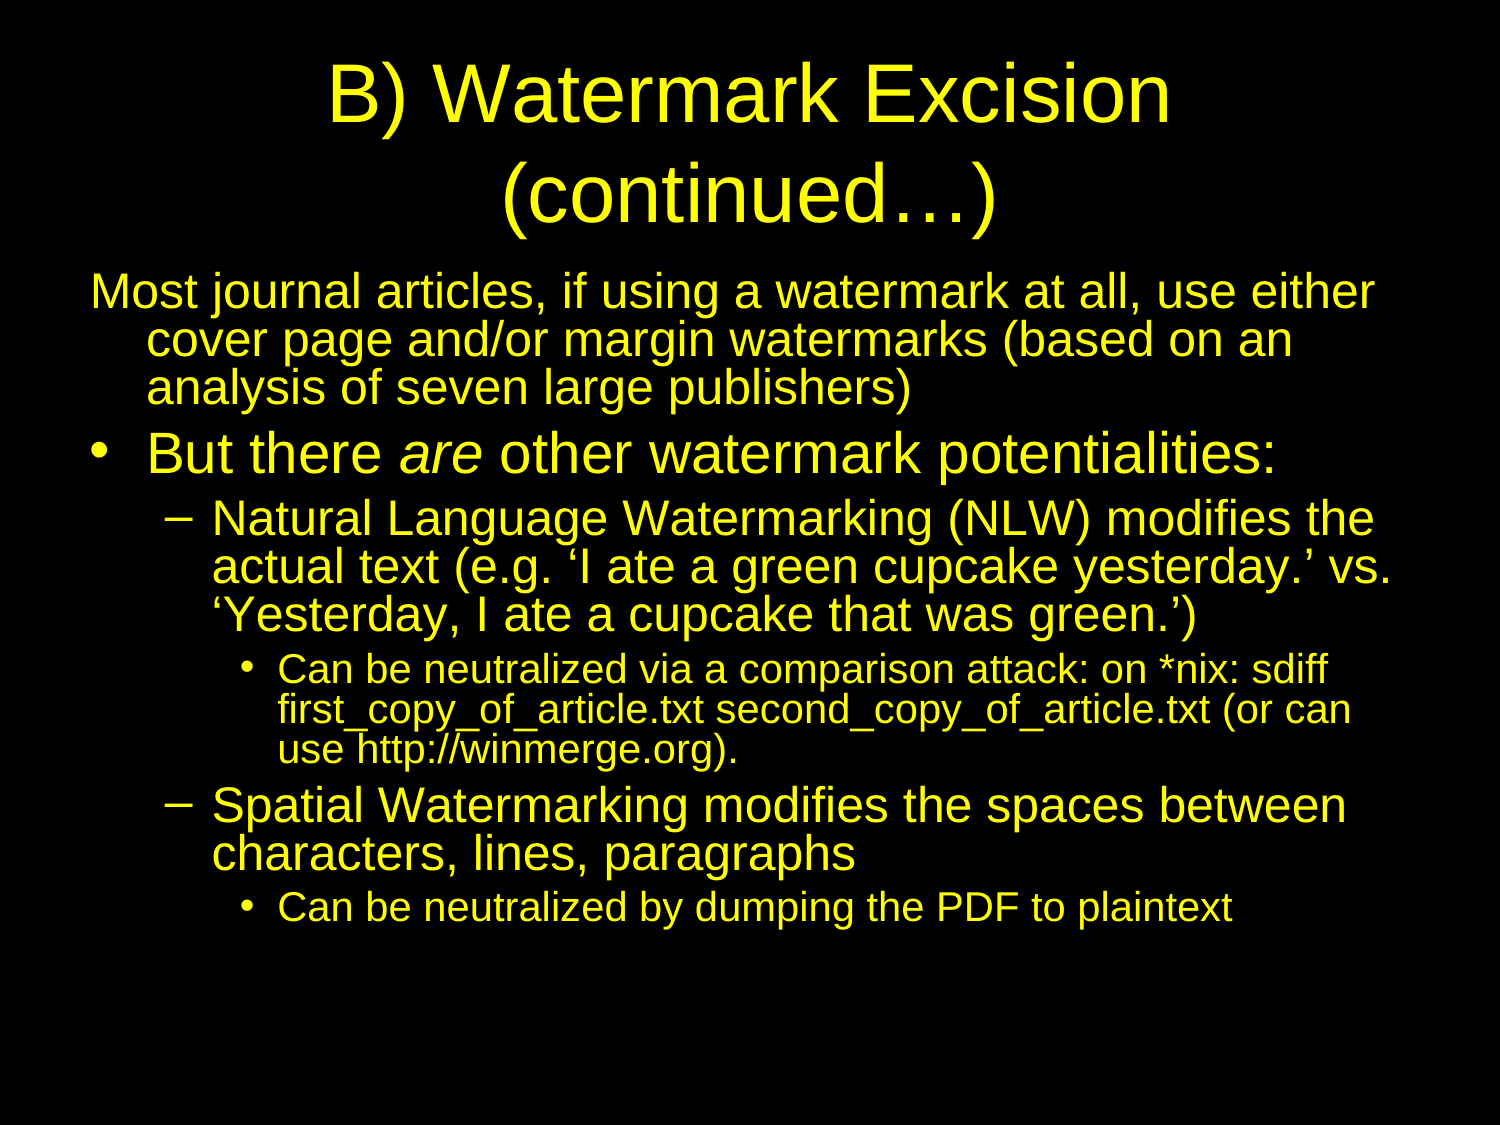

B) Watermark Excision (continued…)
# Most journal articles, if using a watermark at all, use either cover page and/or margin watermarks (based on an analysis of seven large publishers)
But there are other watermark potentialities:
Natural Language Watermarking (NLW) modifies the actual text (e.g. ‘I ate a green cupcake yesterday.’ vs. ‘Yesterday, I ate a cupcake that was green.’)
Can be neutralized via a comparison attack: on *nix: sdiff first_copy_of_article.txt second_copy_of_article.txt (or can use http://winmerge.org).
Spatial Watermarking modifies the spaces between characters, lines, paragraphs
Can be neutralized by dumping the PDF to plaintext